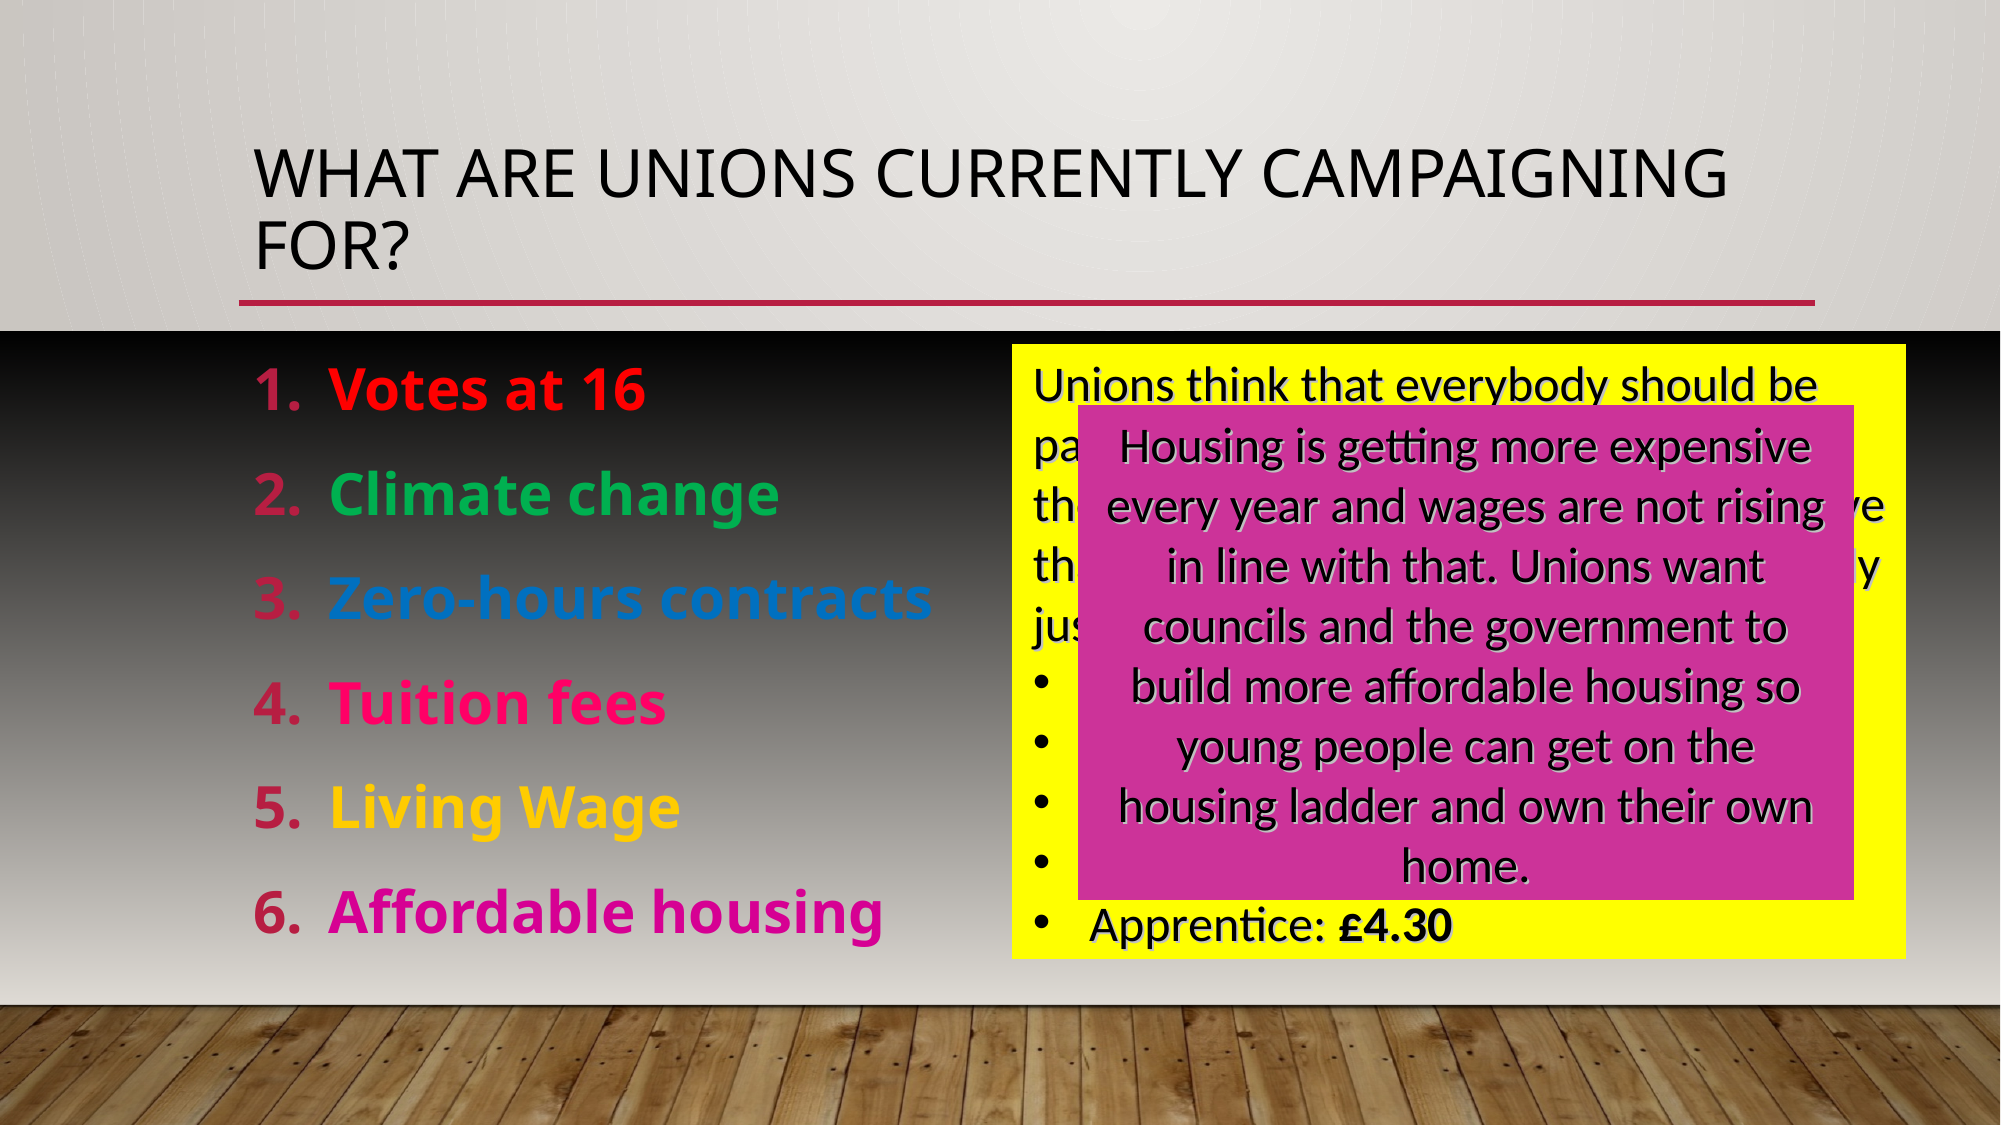

# What are unions currently campaigning for?
Votes at 16
Climate change
Zero-hours contracts
Tuition fees
Living Wage
Affordable housing
Unions think that everybody should be paid enough to be able to live and have their basic needs met. Unions also believe that people should not be paid differently just because of their age:
Age 23+: £8.91 an hour
Age 21-22: £8.36
Age 18-20: £6.56
Age 16-18: £4.62
Apprentice: £4.30
Unions care about Votes at 16 because they believe that when young people are able to vote, their interests are taken into account. When young people cannot vote, politicians do not care about their issues and concerns
Unions want workers to be given guaranteed hours that they are going to be working every week so they don’t have to worry about whether they are going to be able to pay bills.
Unions care about Climate Change because when it starts to impact the planet, it will impact workers and the poorest people will be the hardest hit by the impacts of climate change.
Housing is getting more expensive every year and wages are not rising in line with that. Unions want councils and the government to build more affordable housing so young people can get on the housing ladder and own their own home.
Unions believe that education is a right and students should not have to end up in debt just to get an education or get the job that they want.